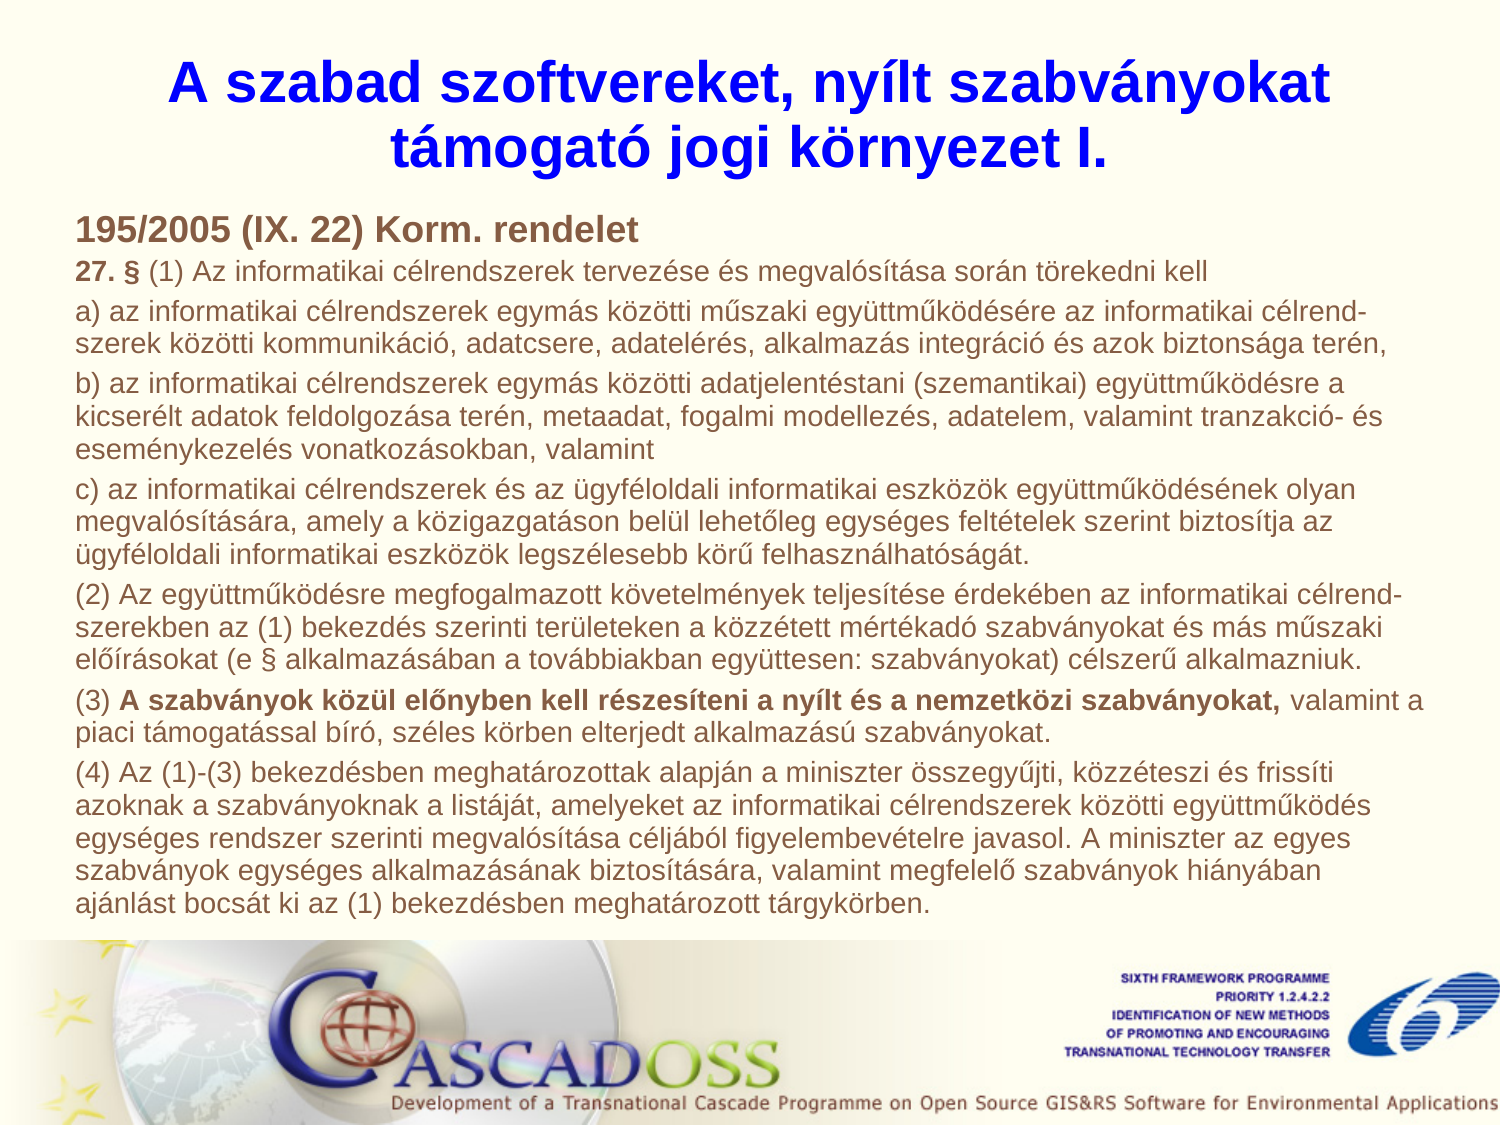

# A szabad szoftvereket, nyílt szabványokat támogató jogi környezet I.
195/2005 (IX. 22) Korm. rendelet
27. § (1) Az informatikai célrendszerek tervezése és megvalósítása során törekedni kell
a) az informatikai célrendszerek egymás közötti műszaki együttműködésére az informatikai célrend-szerek közötti kommunikáció, adatcsere, adatelérés, alkalmazás integráció és azok biztonsága terén,
b) az informatikai célrendszerek egymás közötti adatjelentéstani (szemantikai) együttműködésre a kicserélt adatok feldolgozása terén, metaadat, fogalmi modellezés, adatelem, valamint tranzakció- és eseménykezelés vonatkozásokban, valamint
c) az informatikai célrendszerek és az ügyféloldali informatikai eszközök együttműködésének olyan megvalósítására, amely a közigazgatáson belül lehetőleg egységes feltételek szerint biztosítja az ügyféloldali informatikai eszközök legszélesebb körű felhasználhatóságát.
(2) Az együttműködésre megfogalmazott követelmények teljesítése érdekében az informatikai célrend-szerekben az (1) bekezdés szerinti területeken a közzétett mértékadó szabványokat és más műszaki előírásokat (e § alkalmazásában a továbbiakban együttesen: szabványokat) célszerű alkalmazniuk.
(3) A szabványok közül előnyben kell részesíteni a nyílt és a nemzetközi szabványokat, valamint a piaci támogatással bíró, széles körben elterjedt alkalmazású szabványokat.
(4) Az (1)-(3) bekezdésben meghatározottak alapján a miniszter összegyűjti, közzéteszi és frissíti azoknak a szabványoknak a listáját, amelyeket az informatikai célrendszerek közötti együttműködés egységes rendszer szerinti megvalósítása céljából figyelembevételre javasol. A miniszter az egyes szabványok egységes alkalmazásának biztosítására, valamint megfelelő szabványok hiányában ajánlást bocsát ki az (1) bekezdésben meghatározott tárgykörben.